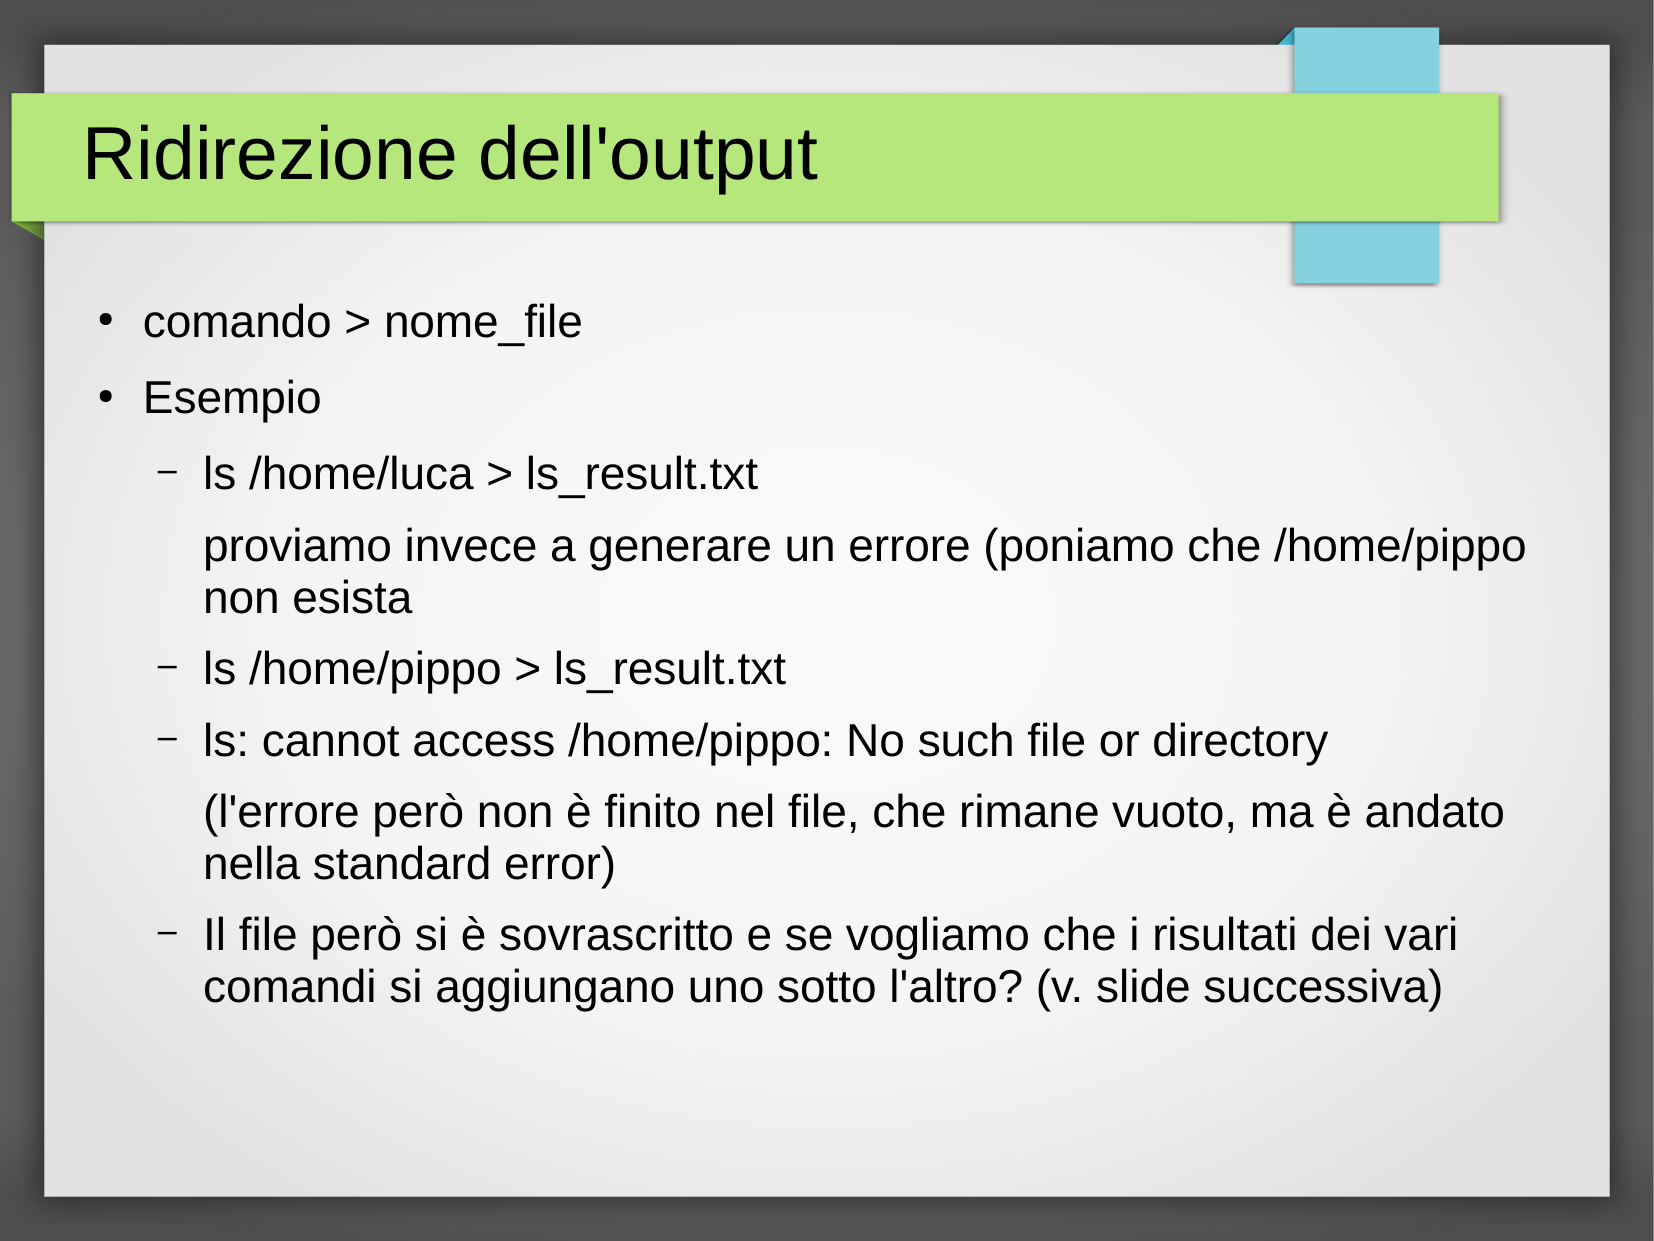

# Ridirezione dell'output
comando > nome_file
Esempio
ls /home/luca > ls_result.txt
proviamo invece a generare un errore (poniamo che /home/pippo non esista
ls /home/pippo > ls_result.txt
ls: cannot access /home/pippo: No such file or directory
(l'errore però non è finito nel file, che rimane vuoto, ma è andato nella standard error)
Il file però si è sovrascritto e se vogliamo che i risultati dei vari comandi si aggiungano uno sotto l'altro? (v. slide successiva)